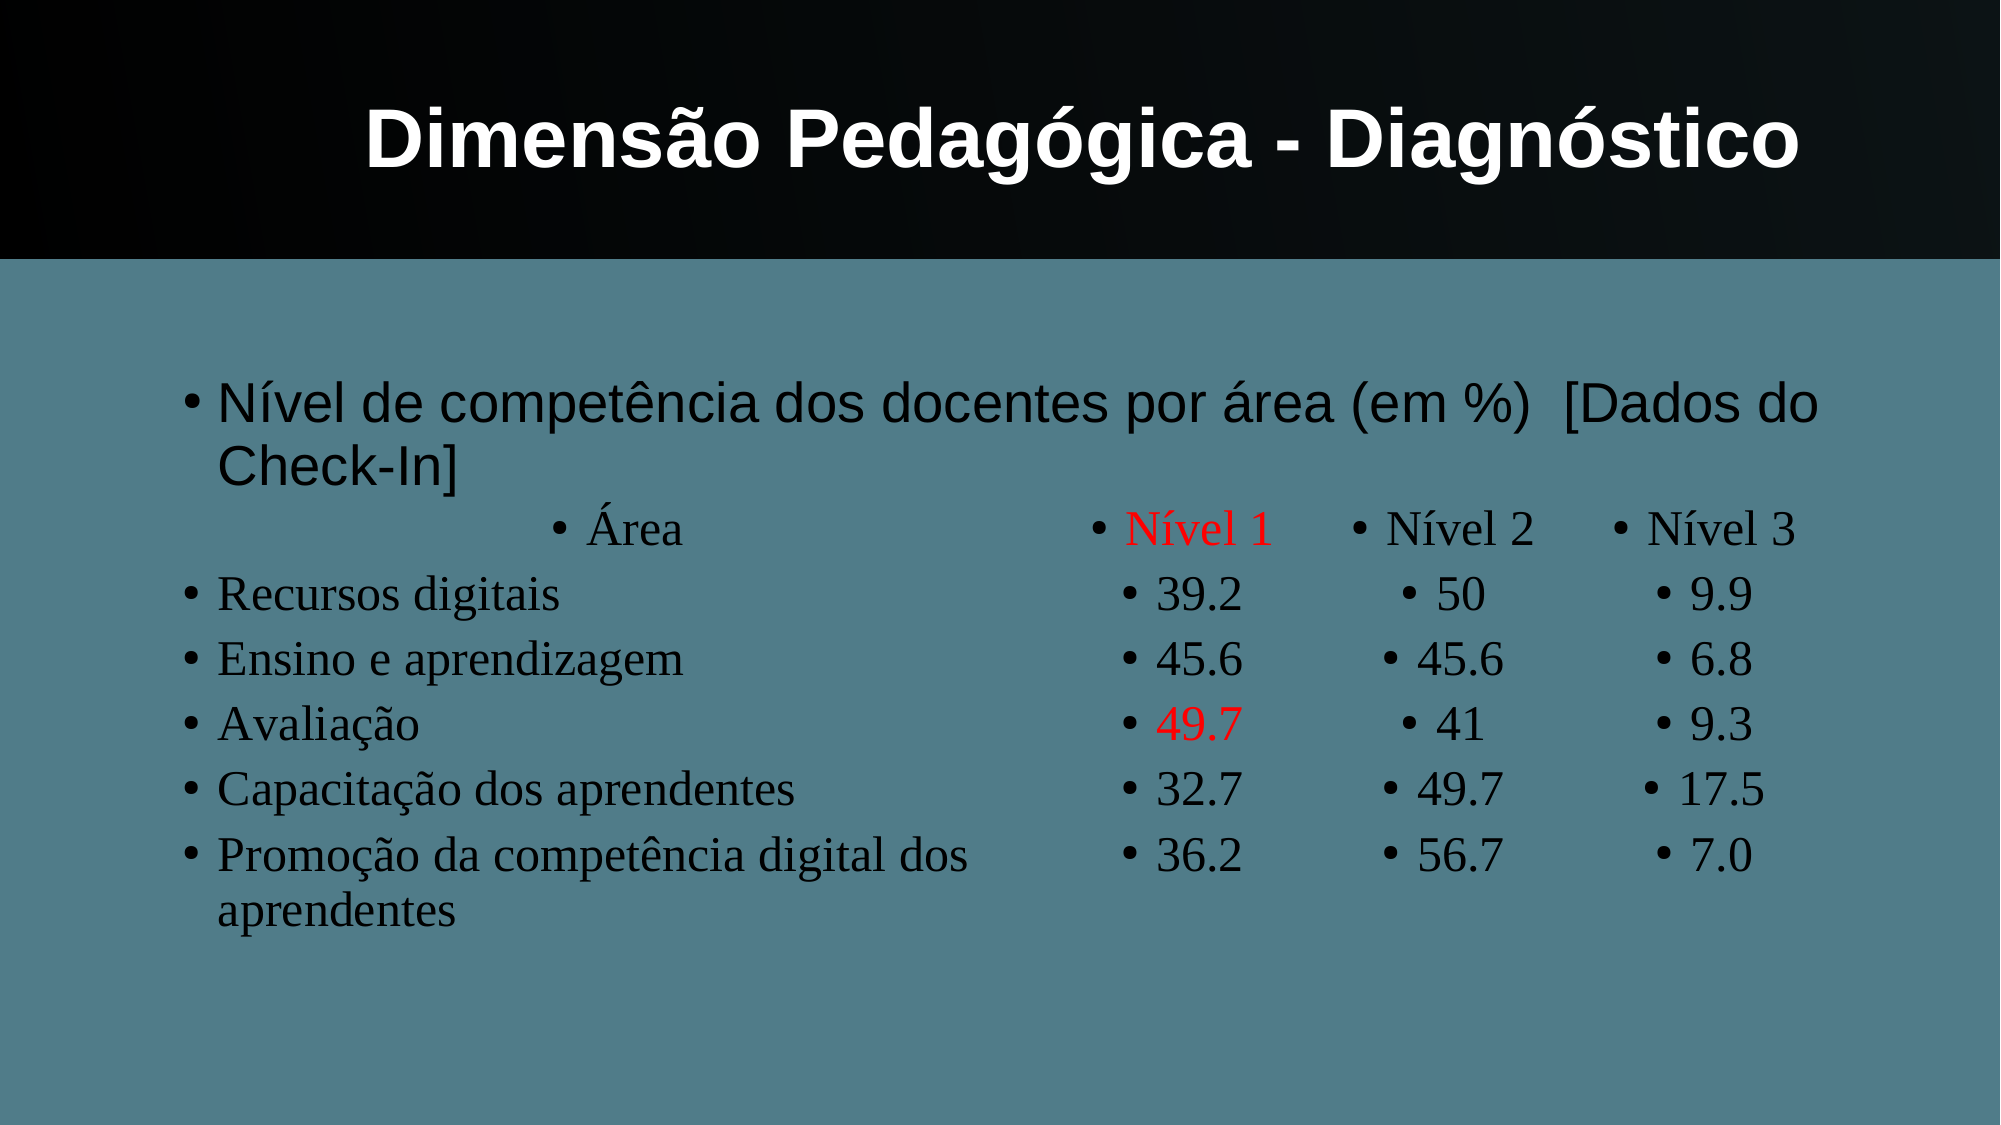

Dimensão Pedagógica - Diagnóstico
| Nível de competência dos docentes por área (em %)  [Dados do Check-In] | | | |
| --- | --- | --- | --- |
| Área | Nível 1 | Nível 2 | Nível 3 |
| Recursos digitais | 39.2 | 50 | 9.9 |
| Ensino e aprendizagem | 45.6 | 45.6 | 6.8 |
| Avaliação | 49.7 | 41 | 9.3 |
| Capacitação dos aprendentes | 32.7 | 49.7 | 17.5 |
| Promoção da competência digital dos aprendentes | 36.2 | 56.7 | 7.0 |